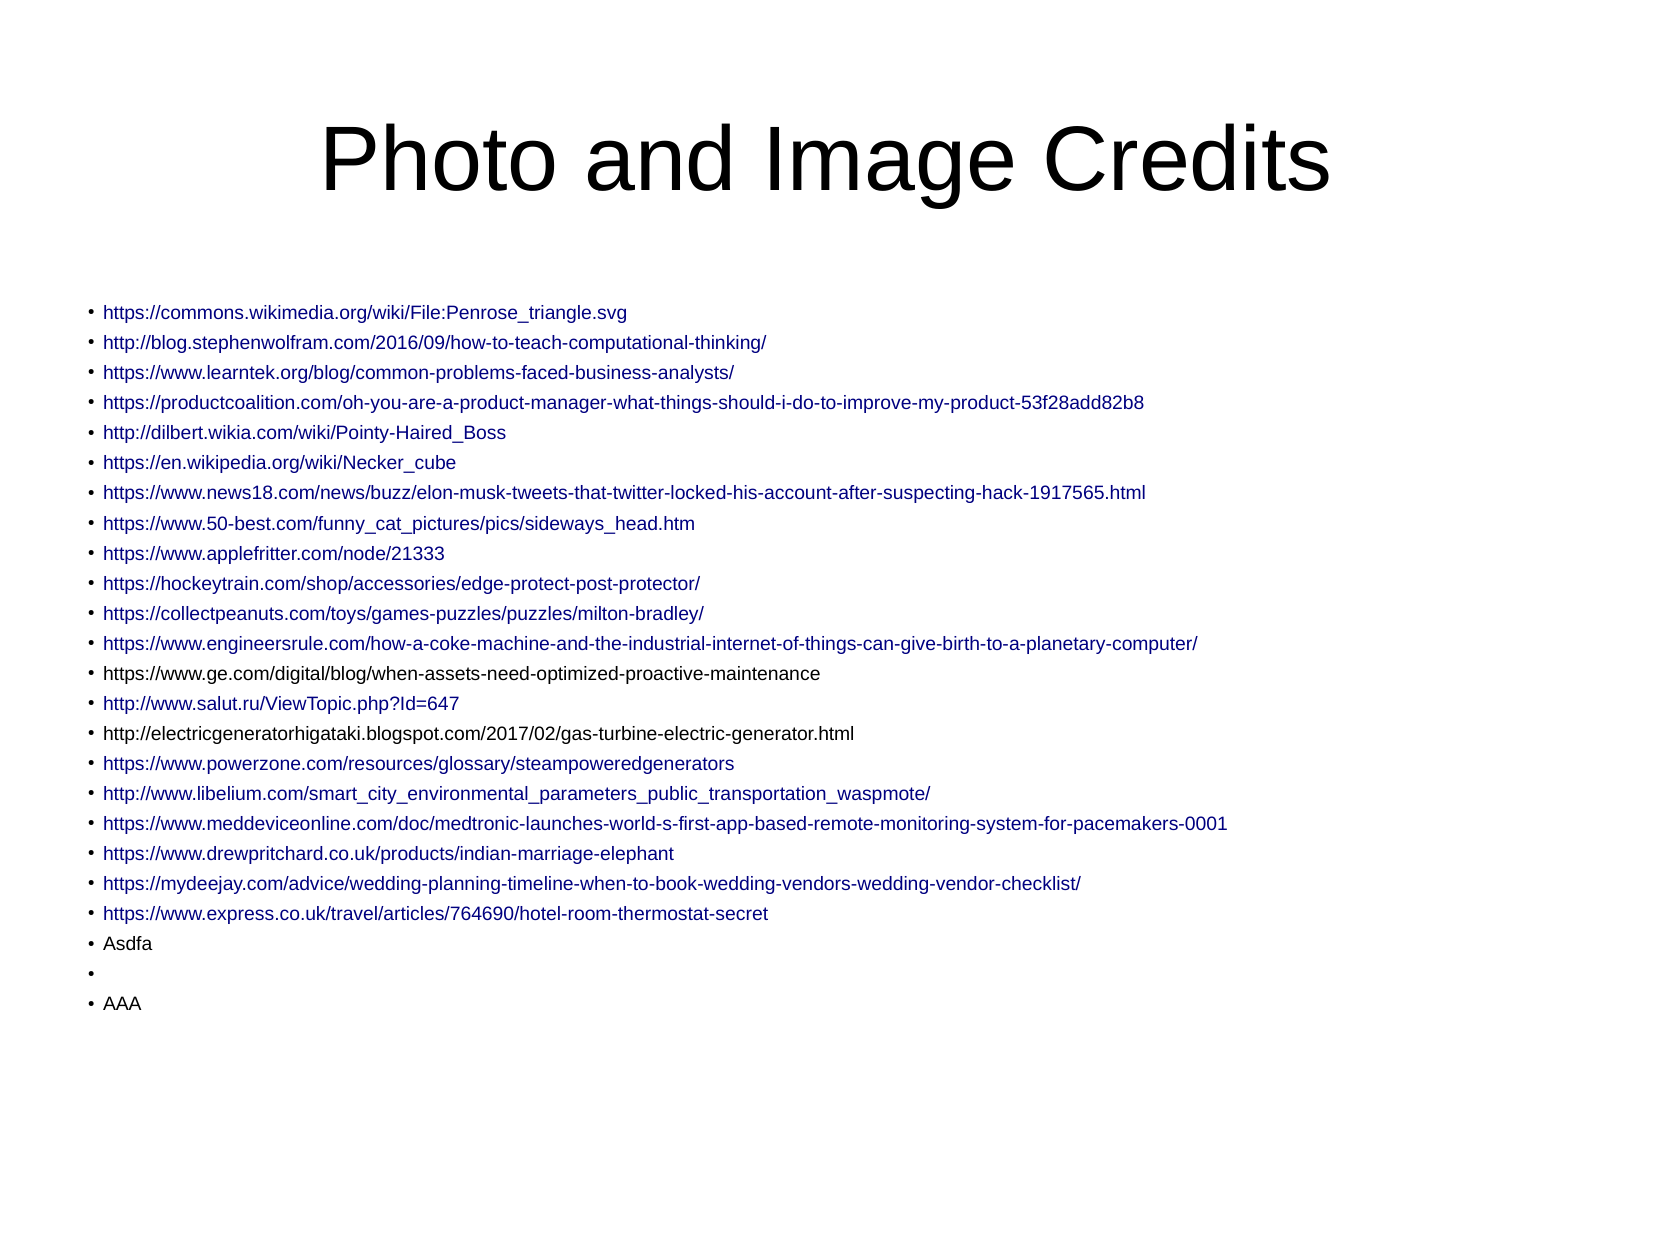

# Photo and Image Credits
https://commons.wikimedia.org/wiki/File:Penrose_triangle.svg
http://blog.stephenwolfram.com/2016/09/how-to-teach-computational-thinking/
https://www.learntek.org/blog/common-problems-faced-business-analysts/
https://productcoalition.com/oh-you-are-a-product-manager-what-things-should-i-do-to-improve-my-product-53f28add82b8
http://dilbert.wikia.com/wiki/Pointy-Haired_Boss
https://en.wikipedia.org/wiki/Necker_cube
https://www.news18.com/news/buzz/elon-musk-tweets-that-twitter-locked-his-account-after-suspecting-hack-1917565.html
https://www.50-best.com/funny_cat_pictures/pics/sideways_head.htm
https://www.applefritter.com/node/21333
https://hockeytrain.com/shop/accessories/edge-protect-post-protector/
https://collectpeanuts.com/toys/games-puzzles/puzzles/milton-bradley/
https://www.engineersrule.com/how-a-coke-machine-and-the-industrial-internet-of-things-can-give-birth-to-a-planetary-computer/
https://www.ge.com/digital/blog/when-assets-need-optimized-proactive-maintenance
http://www.salut.ru/ViewTopic.php?Id=647
http://electricgeneratorhigataki.blogspot.com/2017/02/gas-turbine-electric-generator.html
https://www.powerzone.com/resources/glossary/steampoweredgenerators
http://www.libelium.com/smart_city_environmental_parameters_public_transportation_waspmote/
https://www.meddeviceonline.com/doc/medtronic-launches-world-s-first-app-based-remote-monitoring-system-for-pacemakers-0001
https://www.drewpritchard.co.uk/products/indian-marriage-elephant
https://mydeejay.com/advice/wedding-planning-timeline-when-to-book-wedding-vendors-wedding-vendor-checklist/
https://www.express.co.uk/travel/articles/764690/hotel-room-thermostat-secret
Asdfa
AAA